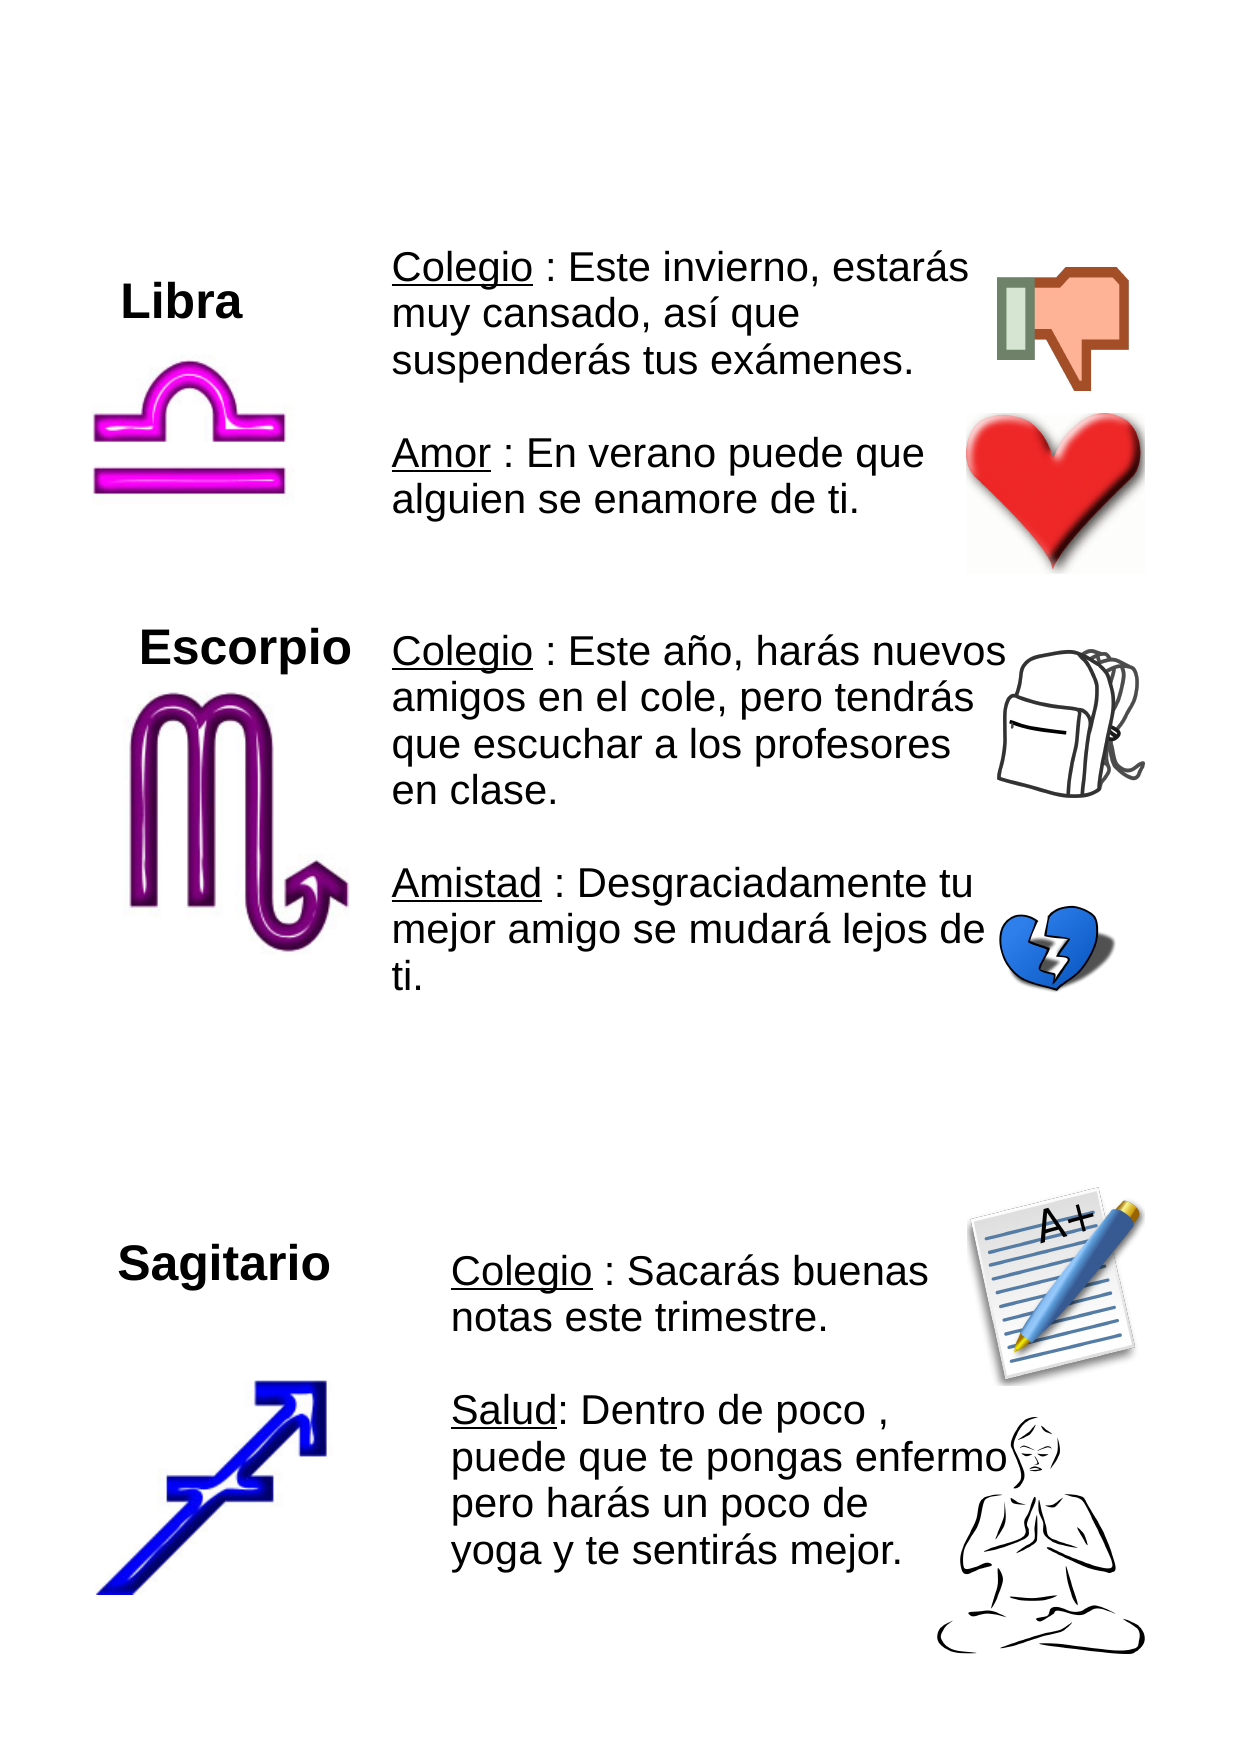

Colegio : Este invierno, estarás muy cansado, así que suspenderás tus exámenes.
Amor : En verano puede que alguien se enamore de ti.
Libra
Escorpio
Colegio : Este año, harás nuevos amigos en el cole, pero tendrás que escuchar a los profesores
en clase.
Amistad : Desgraciadamente tu mejor amigo se mudará lejos de ti.
Sagitario
Colegio : Sacarás buenas notas este trimestre.
Salud: Dentro de poco , puede que te pongas enfermo pero harás un poco de
yoga y te sentirás mejor.